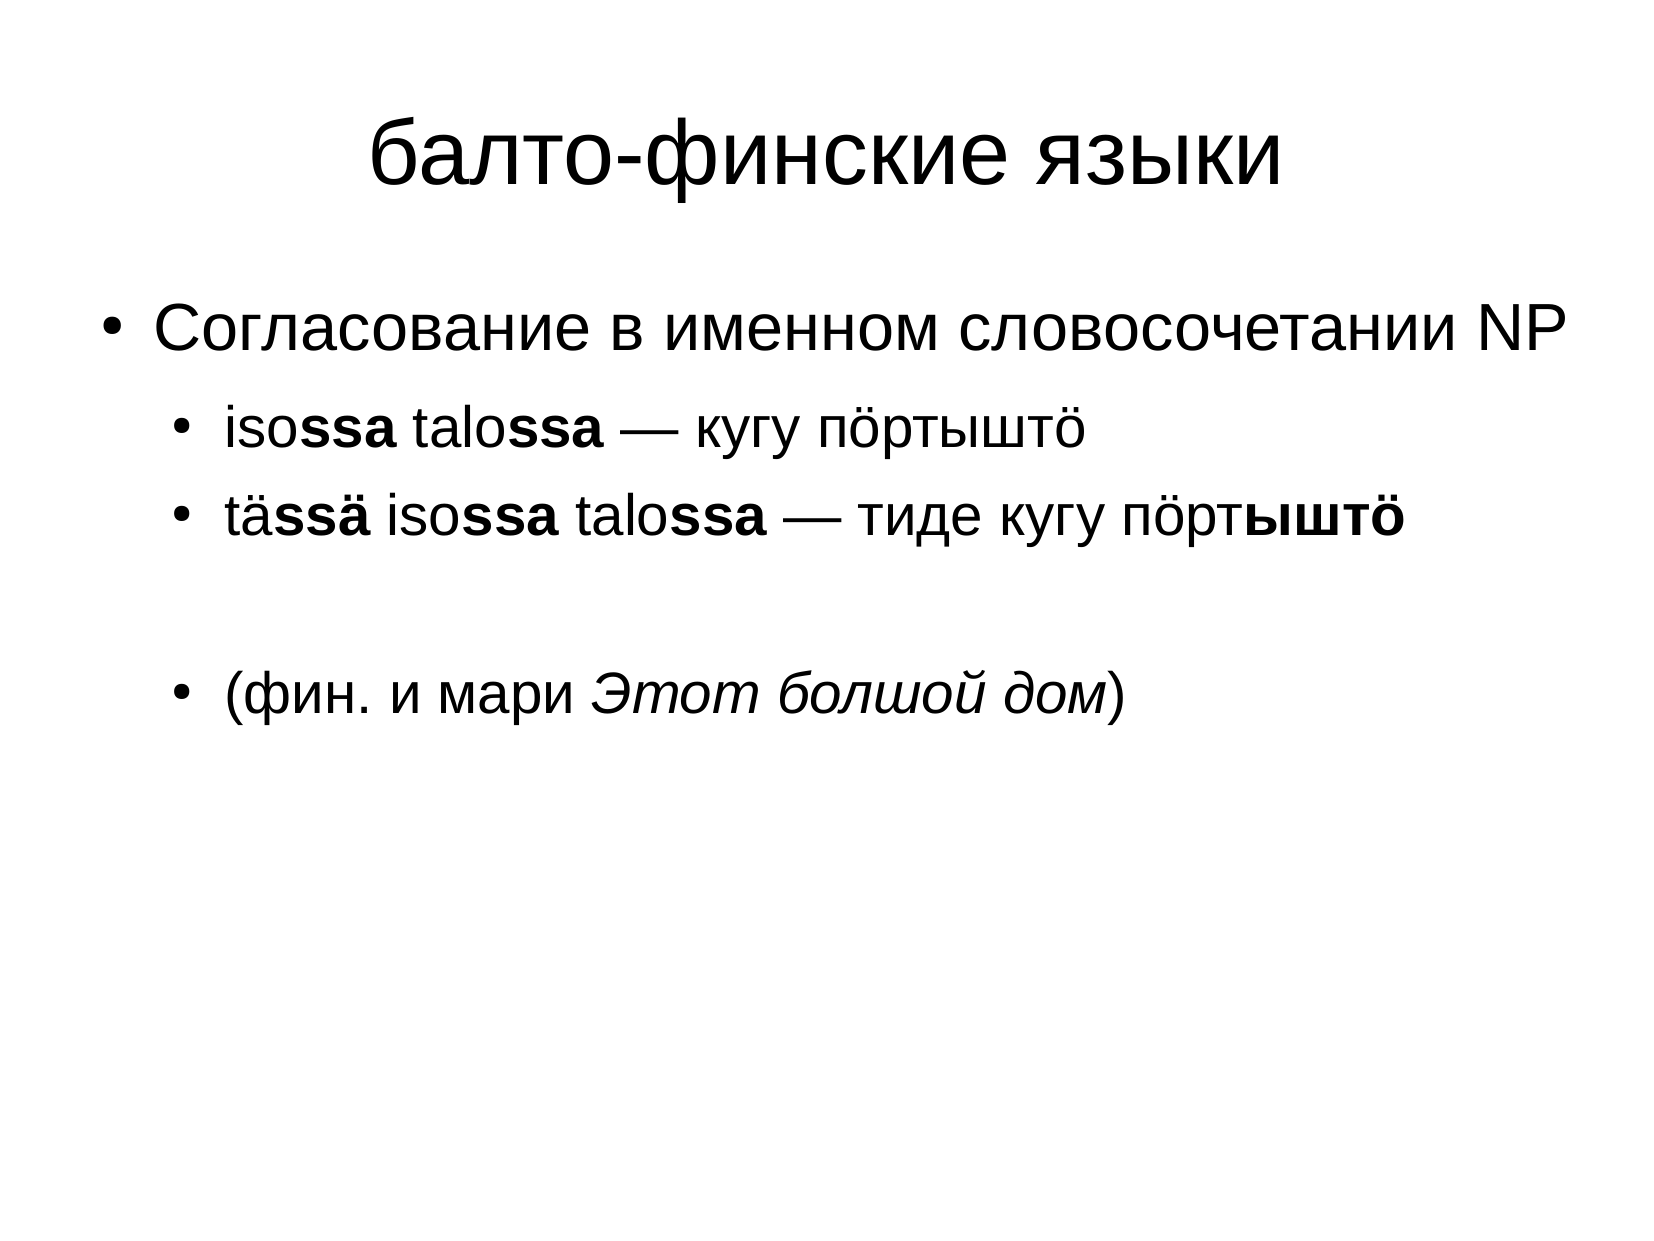

# балто-финские языки
Согласование в именном словосочетании NP
isossa talossa — кугу пӧртыштӧ
tässä isossa talossa — тиде кугу пӧртыштӧ
(фин. и мари Этот болшой дом)